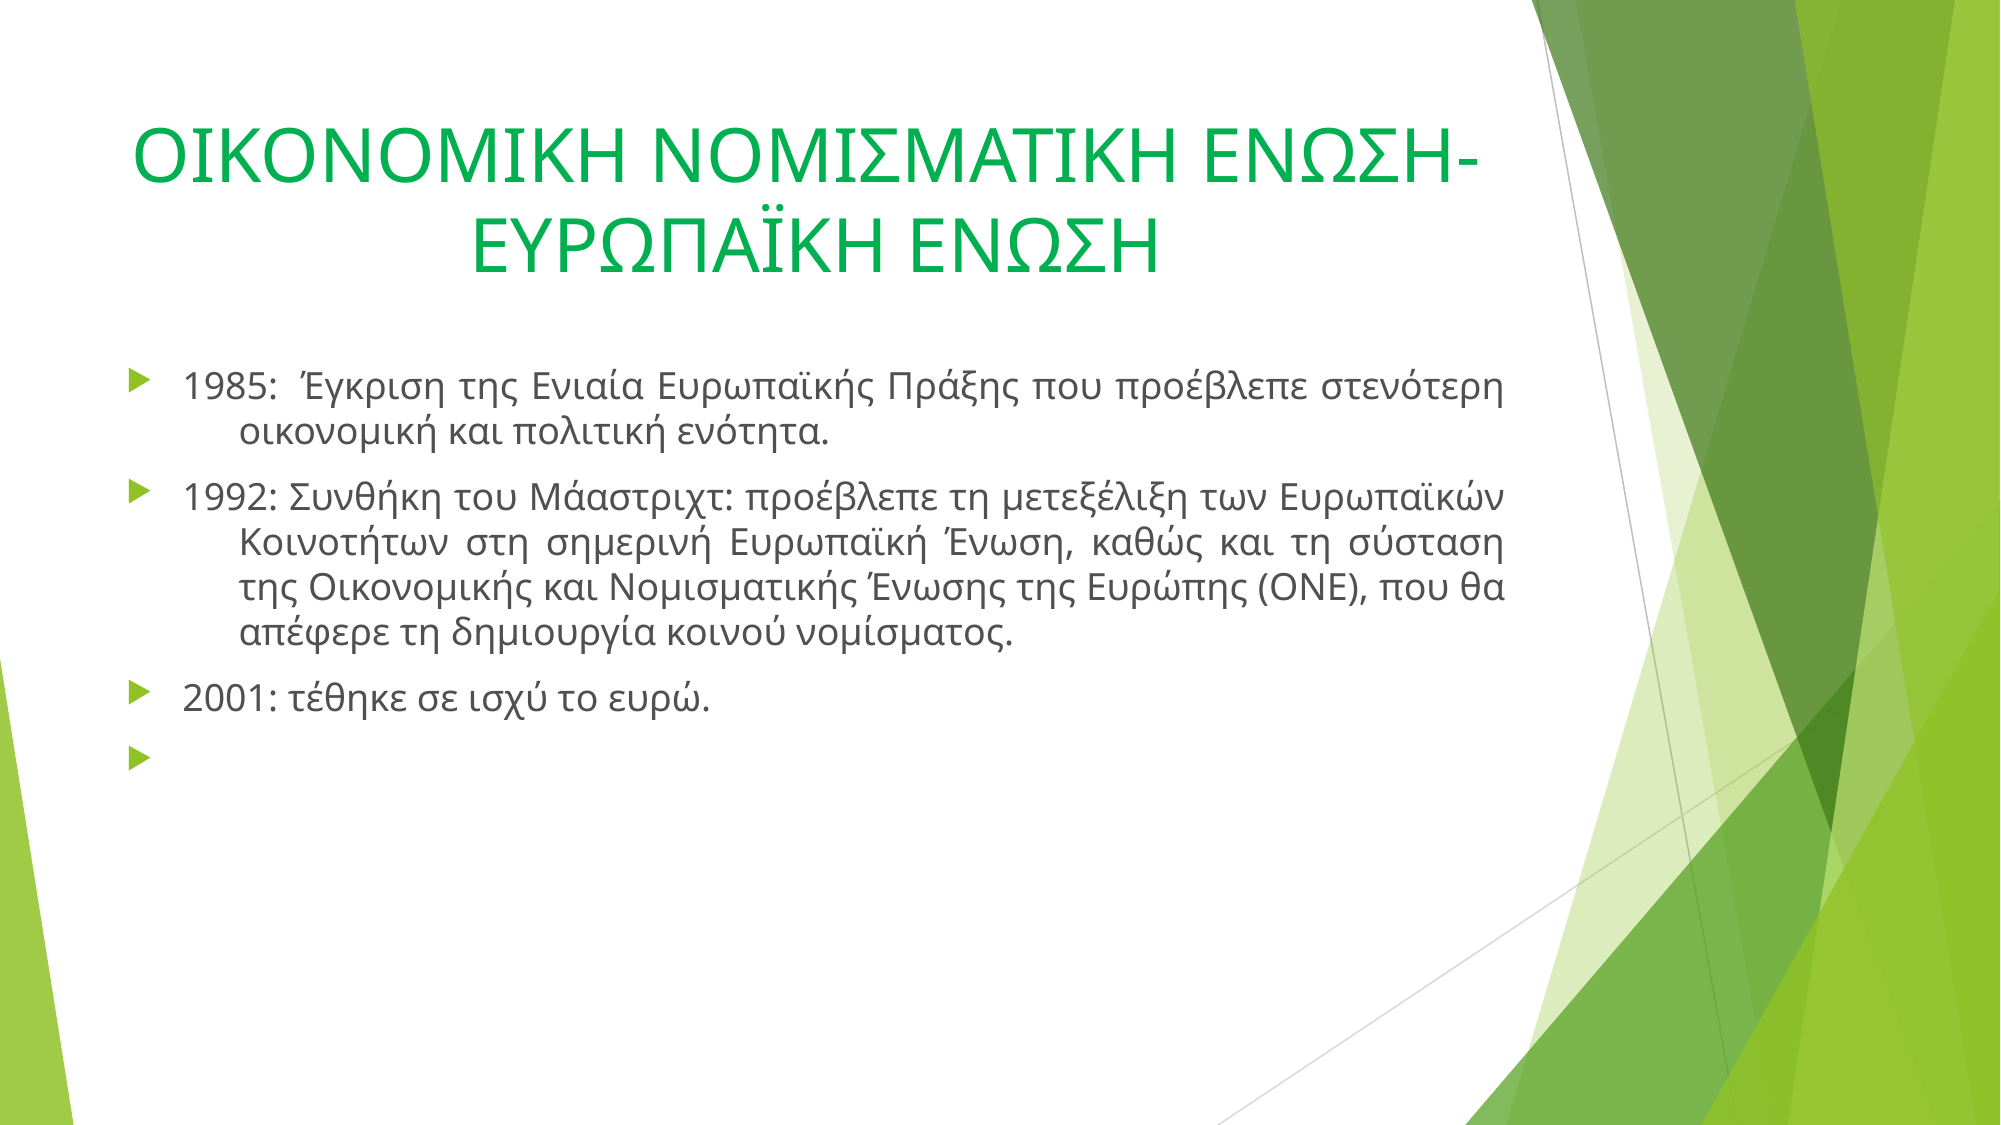

# ΟΙΚΟΝΟΜΙΚΗ ΝΟΜΙΣΜΑΤΙΚΗ ΕΝΩΣΗ- ΕΥΡΩΠΑΪΚΗ ΕΝΩΣΗ
1985:  Έγκριση της Ενιαία Ευρωπαϊκής Πράξης που προέβλεπε στενότερη οικονομική και πολιτική ενότητα.
1992: Συνθήκη του Μάαστριχτ: προέβλεπε τη μετεξέλιξη των Ευρωπαϊκών Κοινοτήτων στη σημερινή Ευρωπαϊκή Ένωση, καθώς και τη σύσταση της Οικονομικής και Νομισματικής Ένωσης της Ευρώπης (ΟΝΕ), που θα απέφερε τη δημιουργία κοινού νομίσματος.
2001: τέθηκε σε ισχύ το ευρώ.